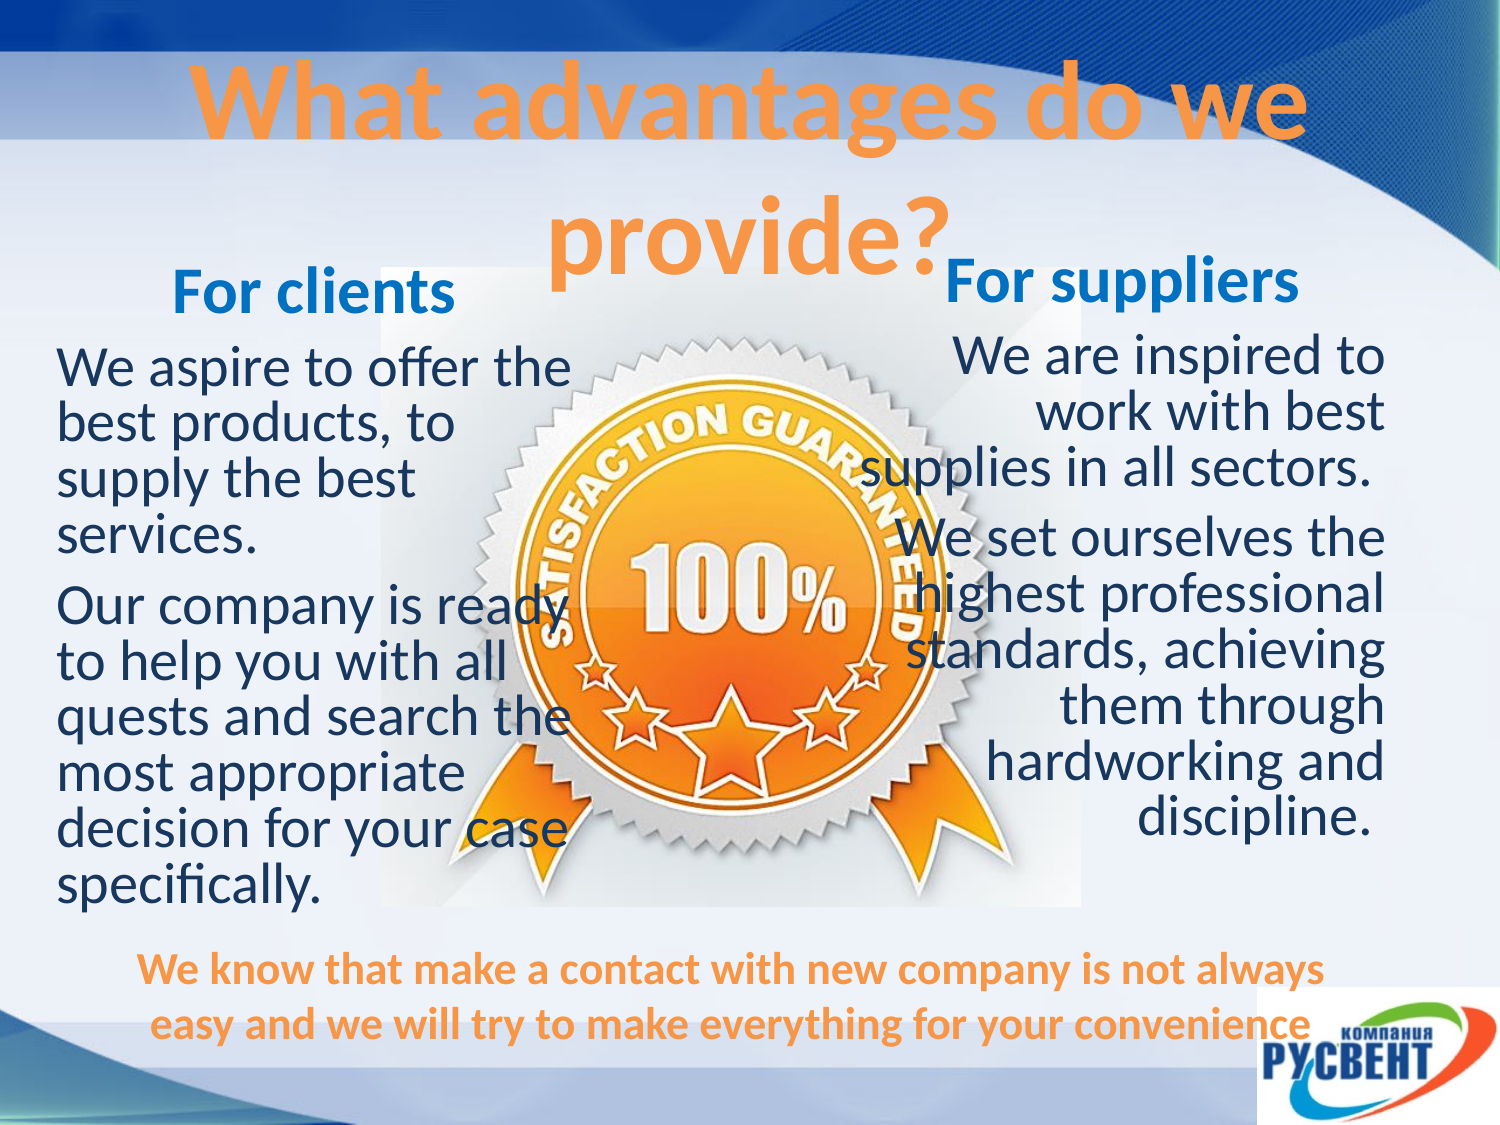

# What advantages do we provide?
For suppliers
 We are inspired to work with best supplies in all sectors.
We set ourselves the highest professional standards, achieving them through hardworking and discipline.
For clients
We aspire to offer the best products, to supply the best services.
Our company is ready to help you with all quests and search the most appropriate decision for your case specifically.
We know that make a contact with new company is not always easy and we will try to make everything for your convenience